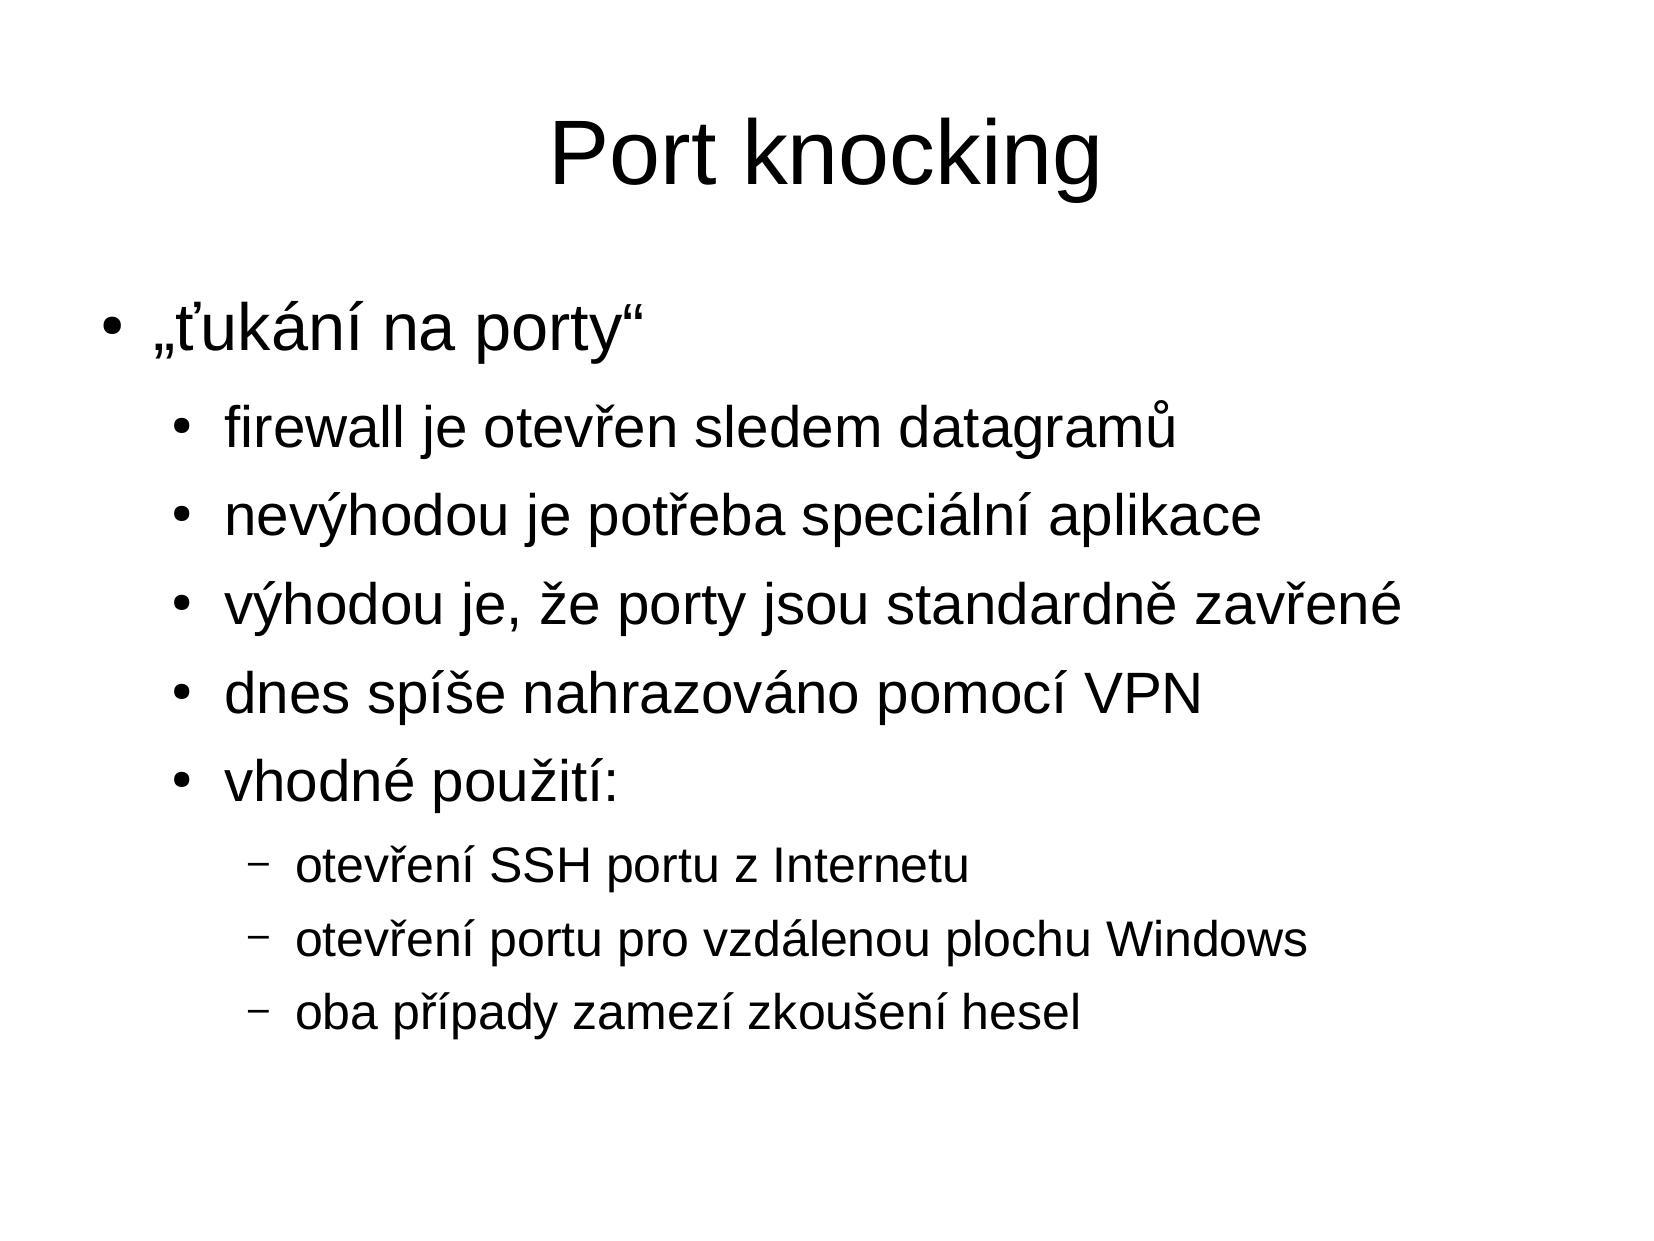

# Port knocking
„ťukání na porty“
firewall je otevřen sledem datagramů
nevýhodou je potřeba speciální aplikace
výhodou je, že porty jsou standardně zavřené
dnes spíše nahrazováno pomocí VPN
vhodné použití:
otevření SSH portu z Internetu
otevření portu pro vzdálenou plochu Windows
oba případy zamezí zkoušení hesel